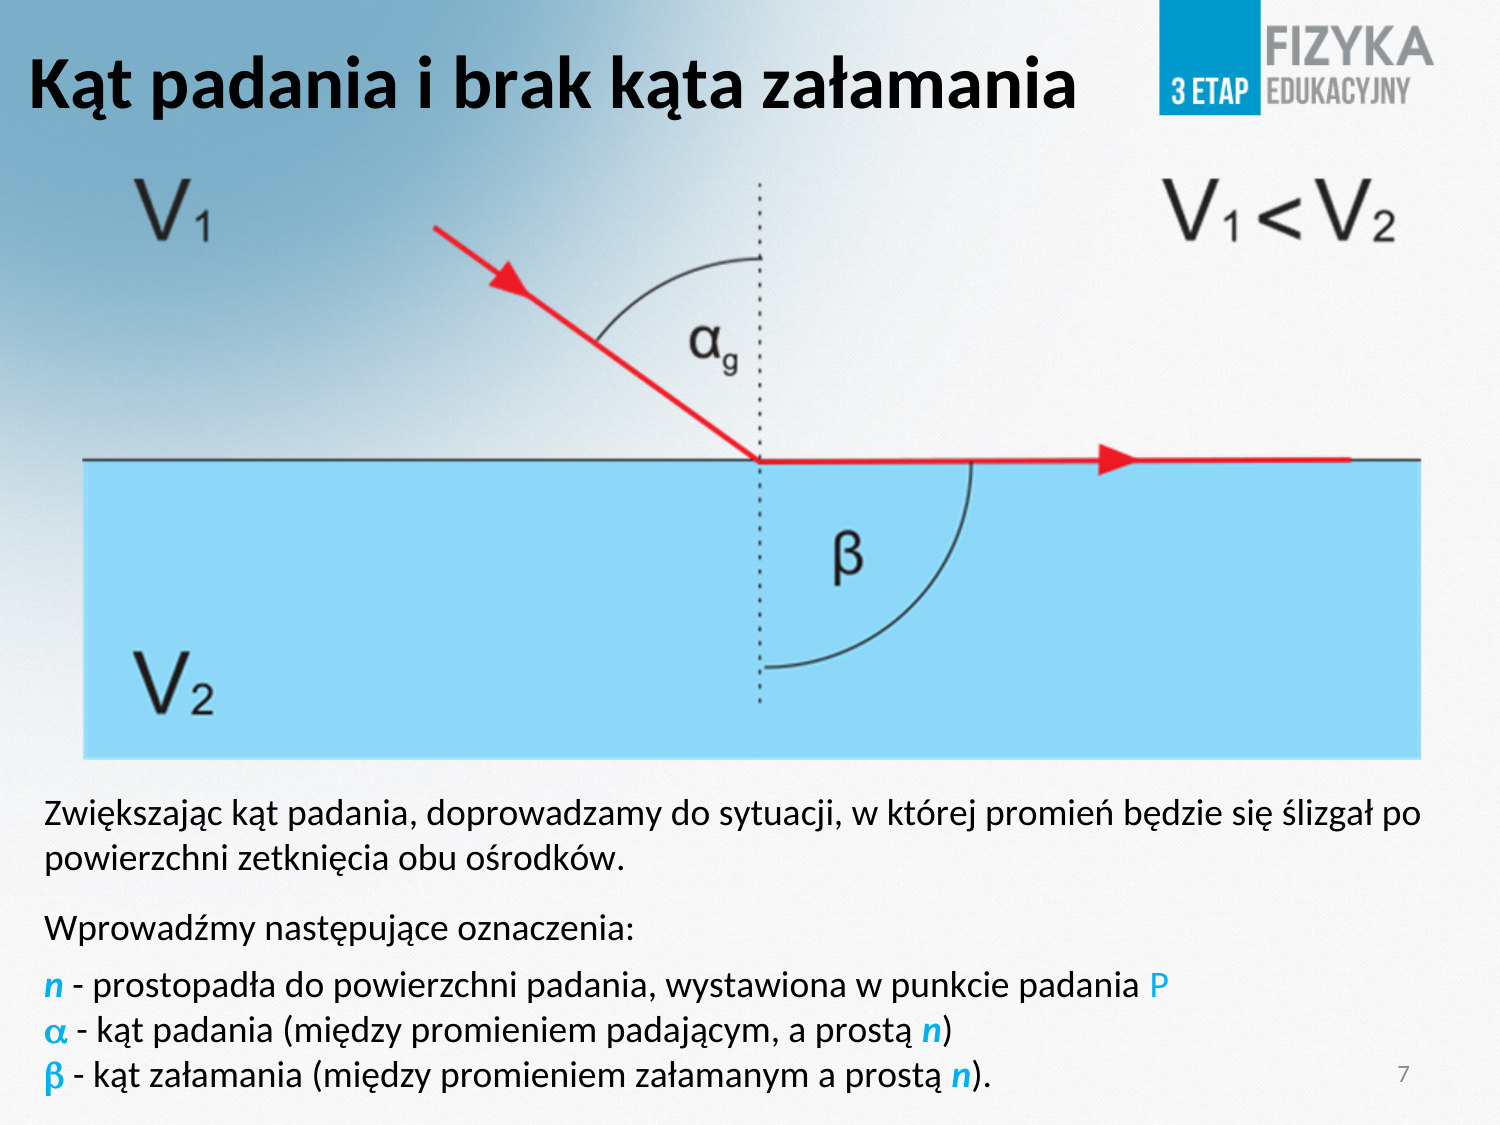

Kąt padania i brak kąta załamania
Zwiększając kąt padania, doprowadzamy do sytuacji, w której promień będzie się ślizgał po powierzchni zetknięcia obu ośrodków.
Wprowadźmy następujące oznaczenia:
n - prostopadła do powierzchni padania, wystawiona w punkcie padania P
 - kąt padania (między promieniem padającym, a prostą n)
 - kąt załamania (między promieniem załamanym a prostą n).